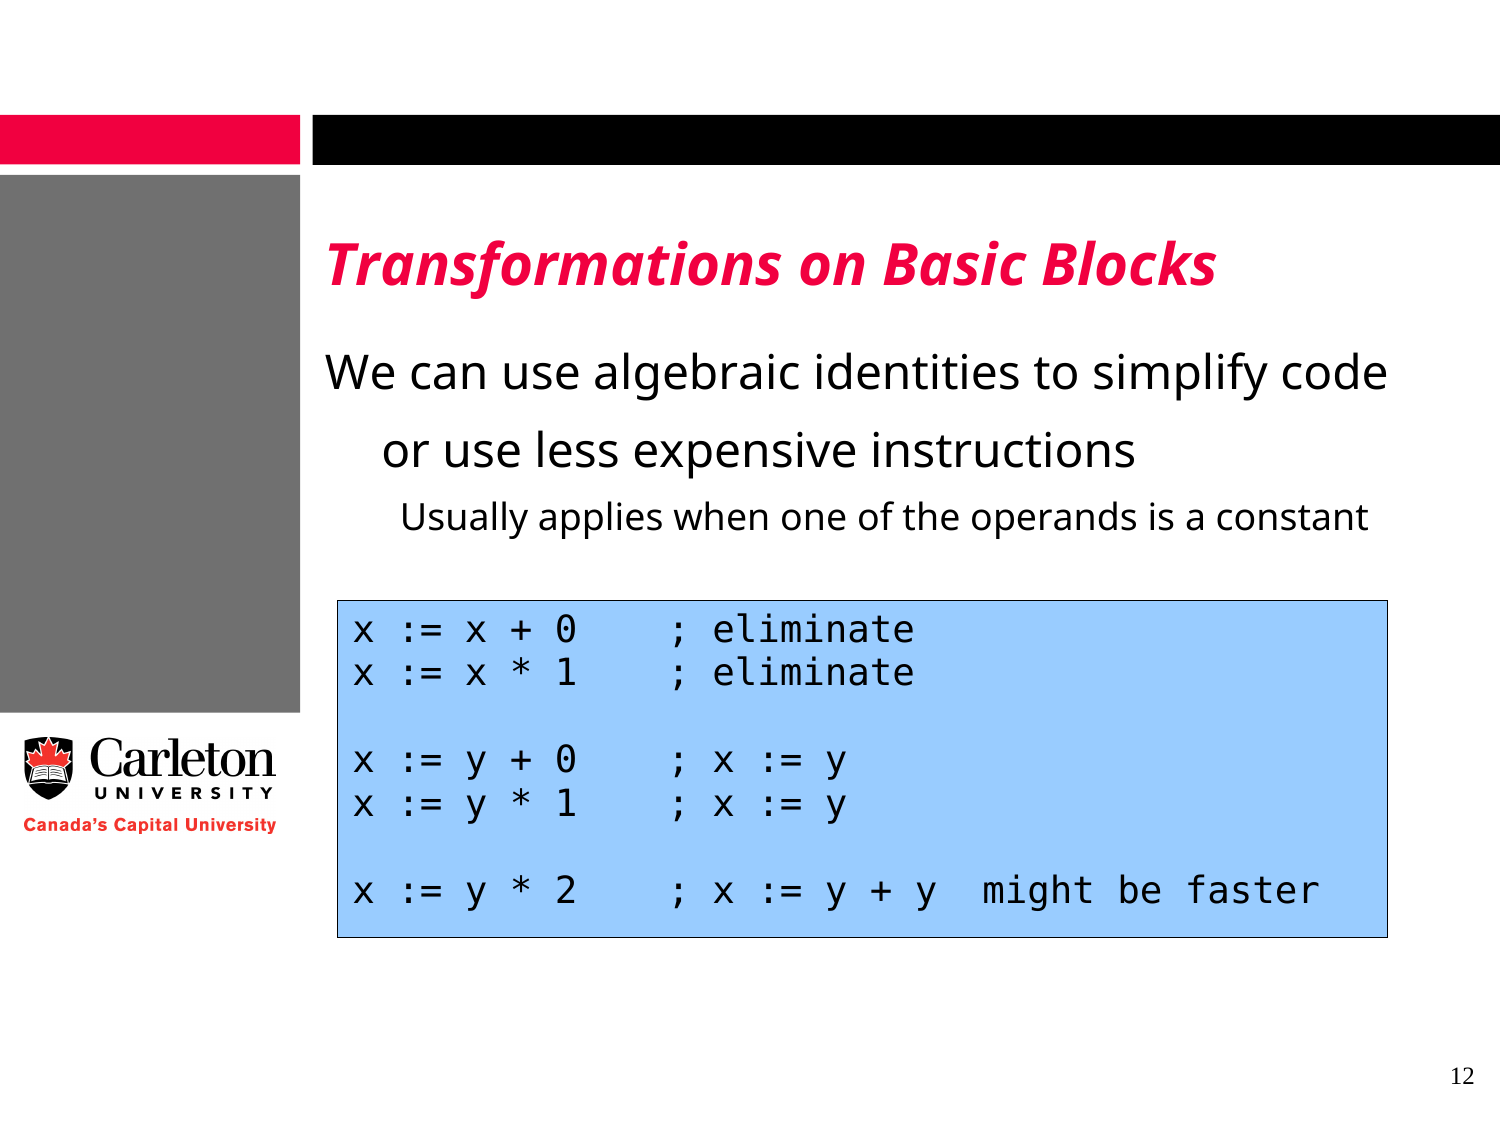

# Transformations on Basic Blocks
We can use algebraic identities to simplify code or use less expensive instructions
Usually applies when one of the operands is a constant
x := x + 0 ; eliminate
x := x * 1 ; eliminate
x := y + 0 ; x := y
x := y * 1 ; x := y
x := y * 2 ; x := y + y might be faster
12